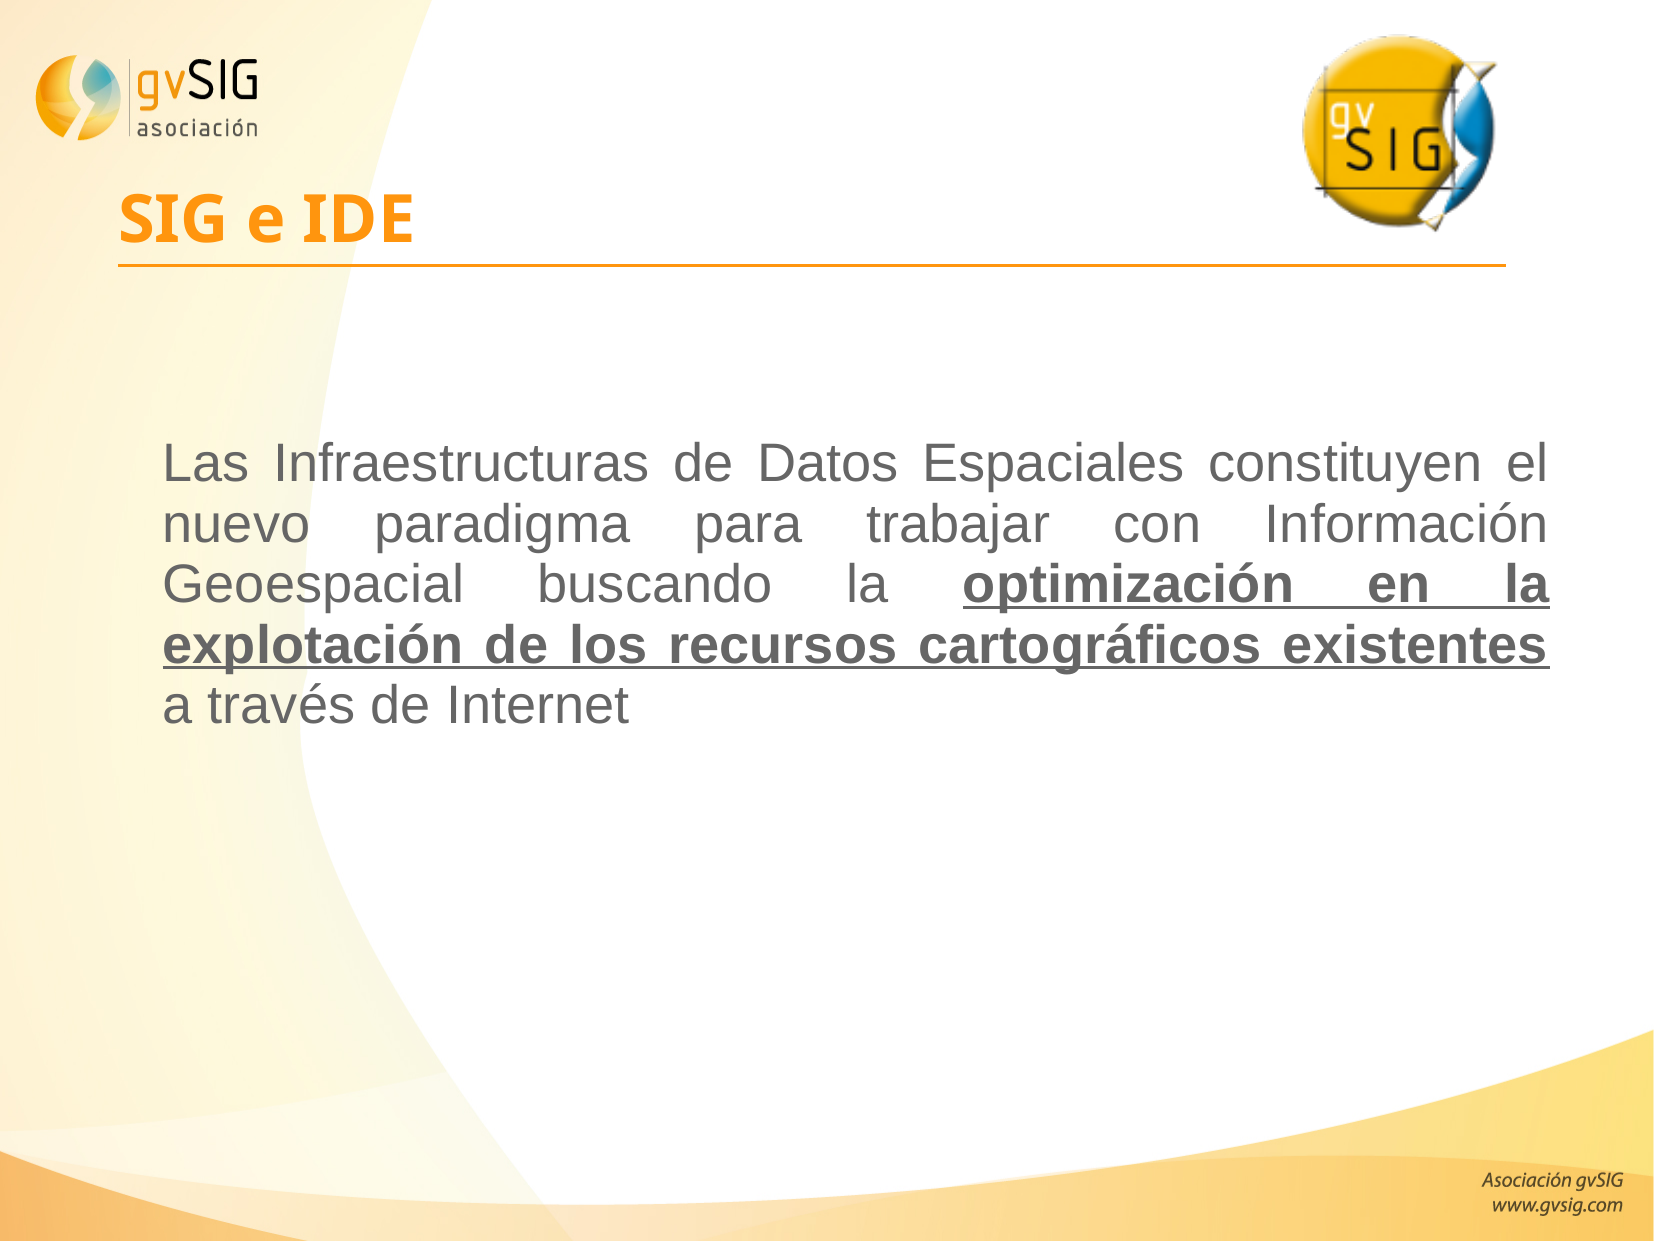

SIG e IDE
Las Infraestructuras de Datos Espaciales constituyen el nuevo paradigma para trabajar con Información Geoespacial buscando la optimización en la explotación de los recursos cartográficos existentes a través de Internet